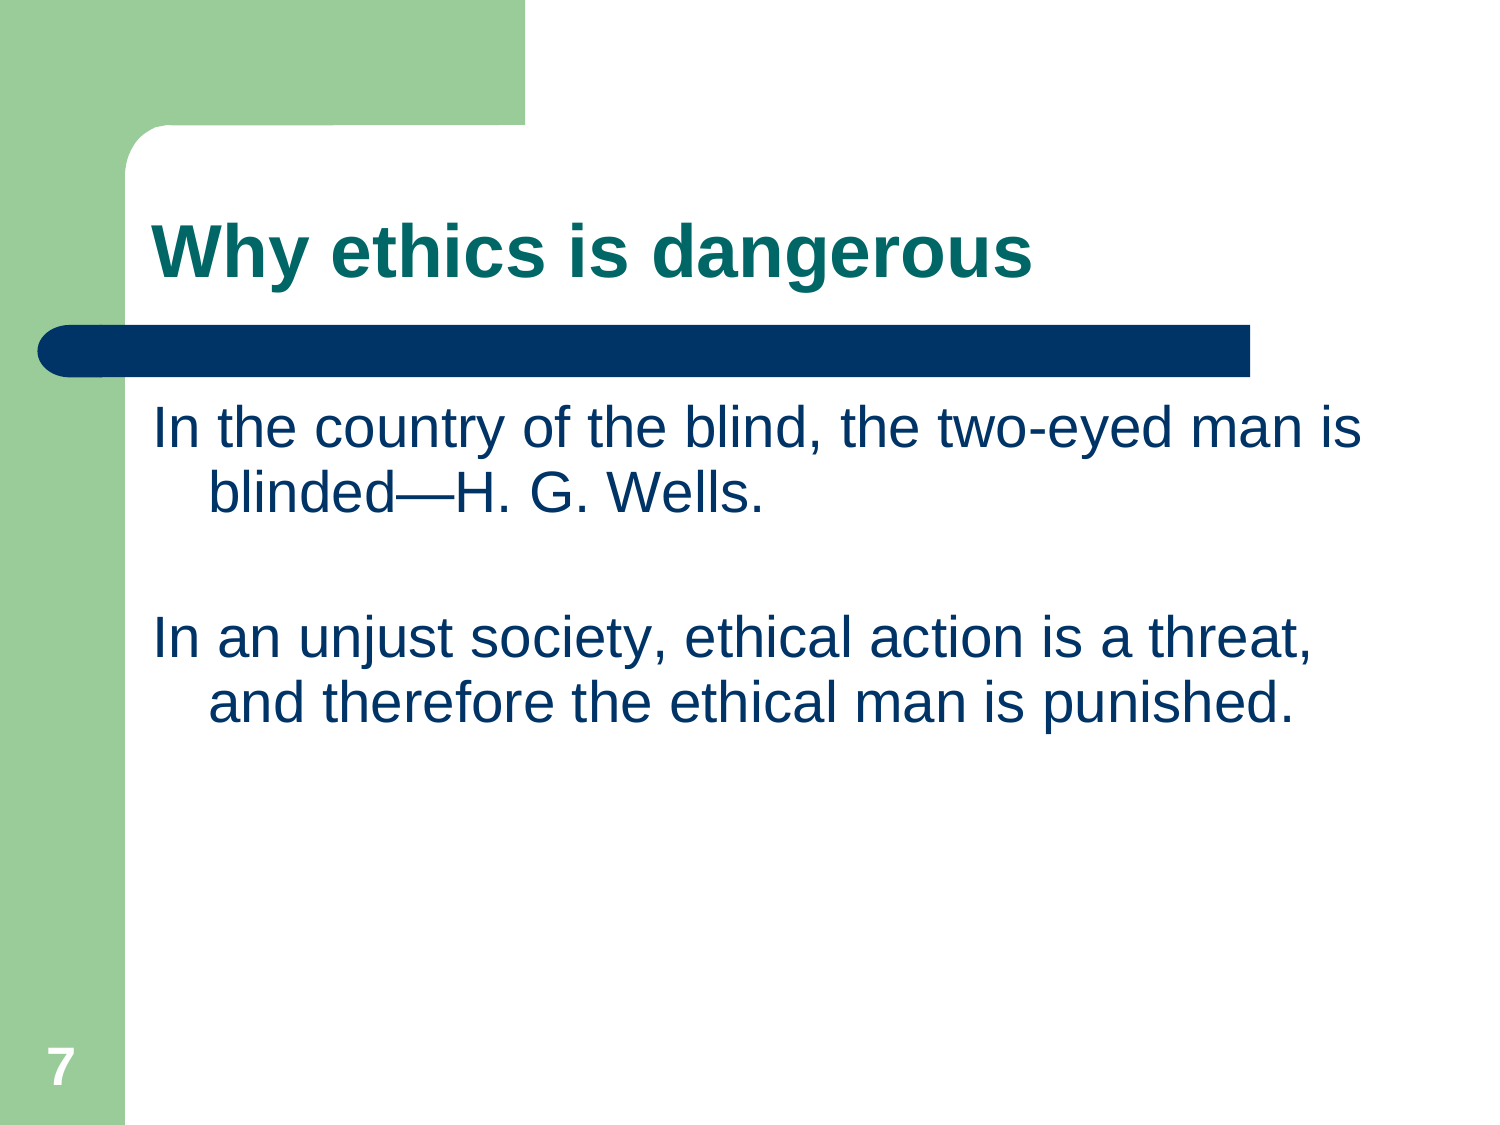

# Why ethics is dangerous
In the country of the blind, the two-eyed man is blinded—H. G. Wells.
In an unjust society, ethical action is a threat, and therefore the ethical man is punished.
7